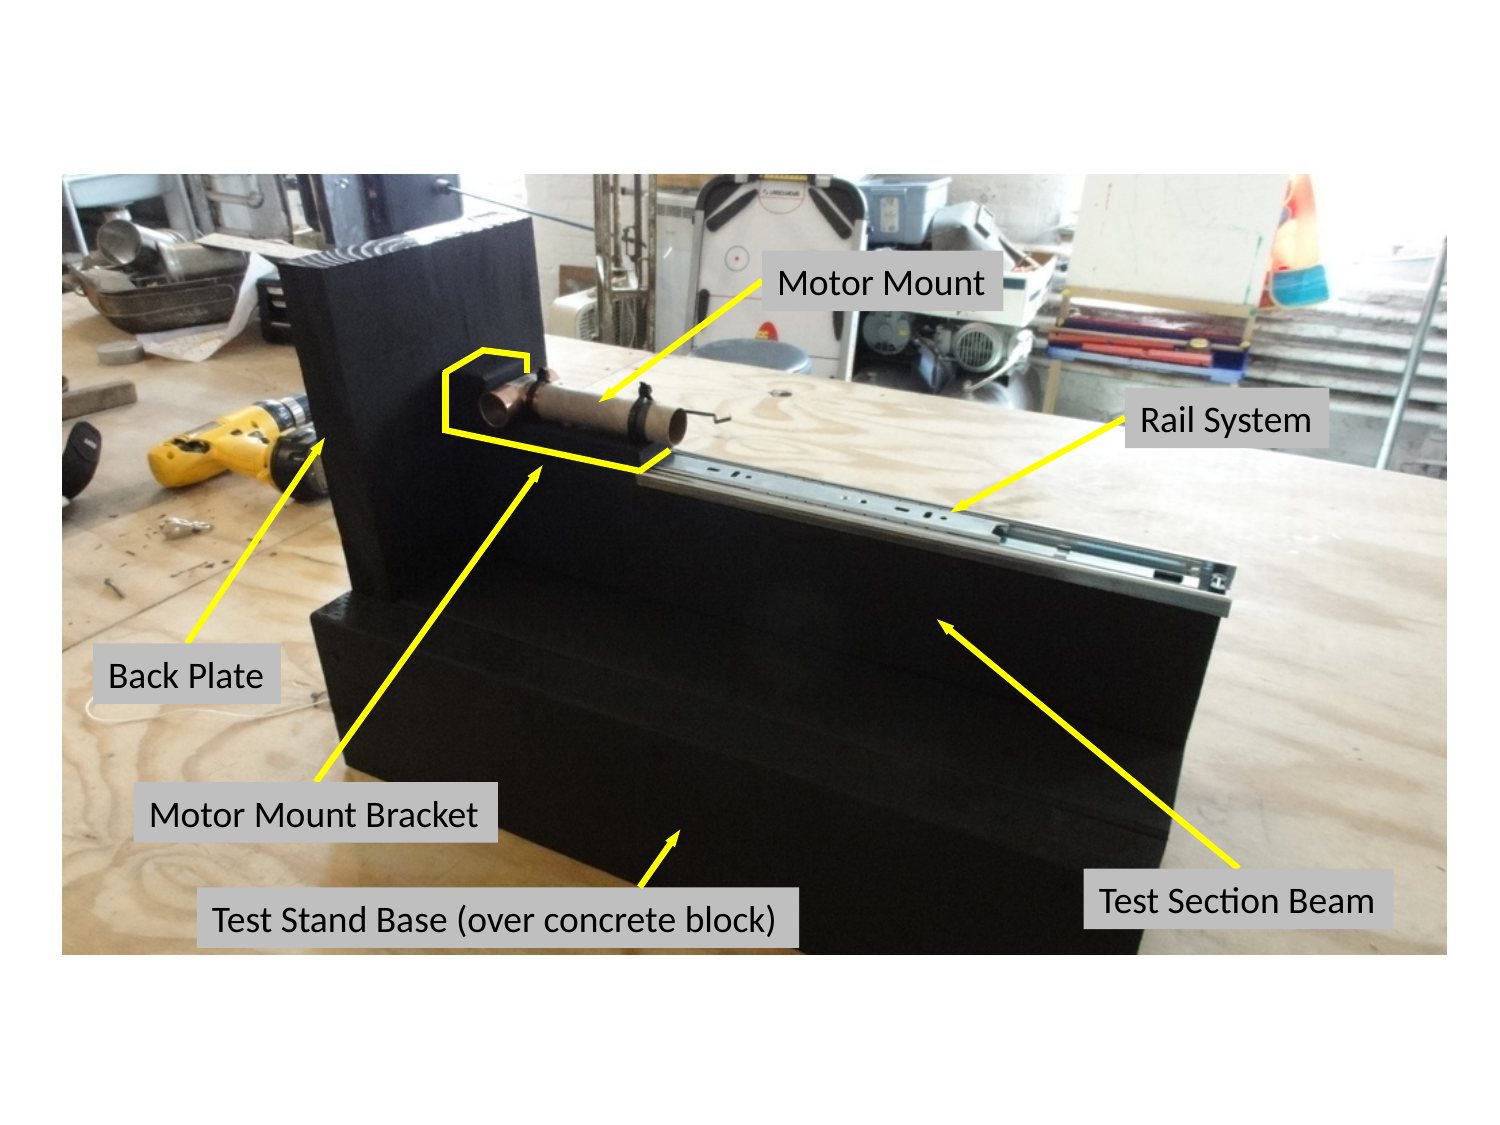

Motor Mount
Rail System
Back Plate
Motor Mount Bracket
Test Section Beam
Test Stand Base (over concrete block)